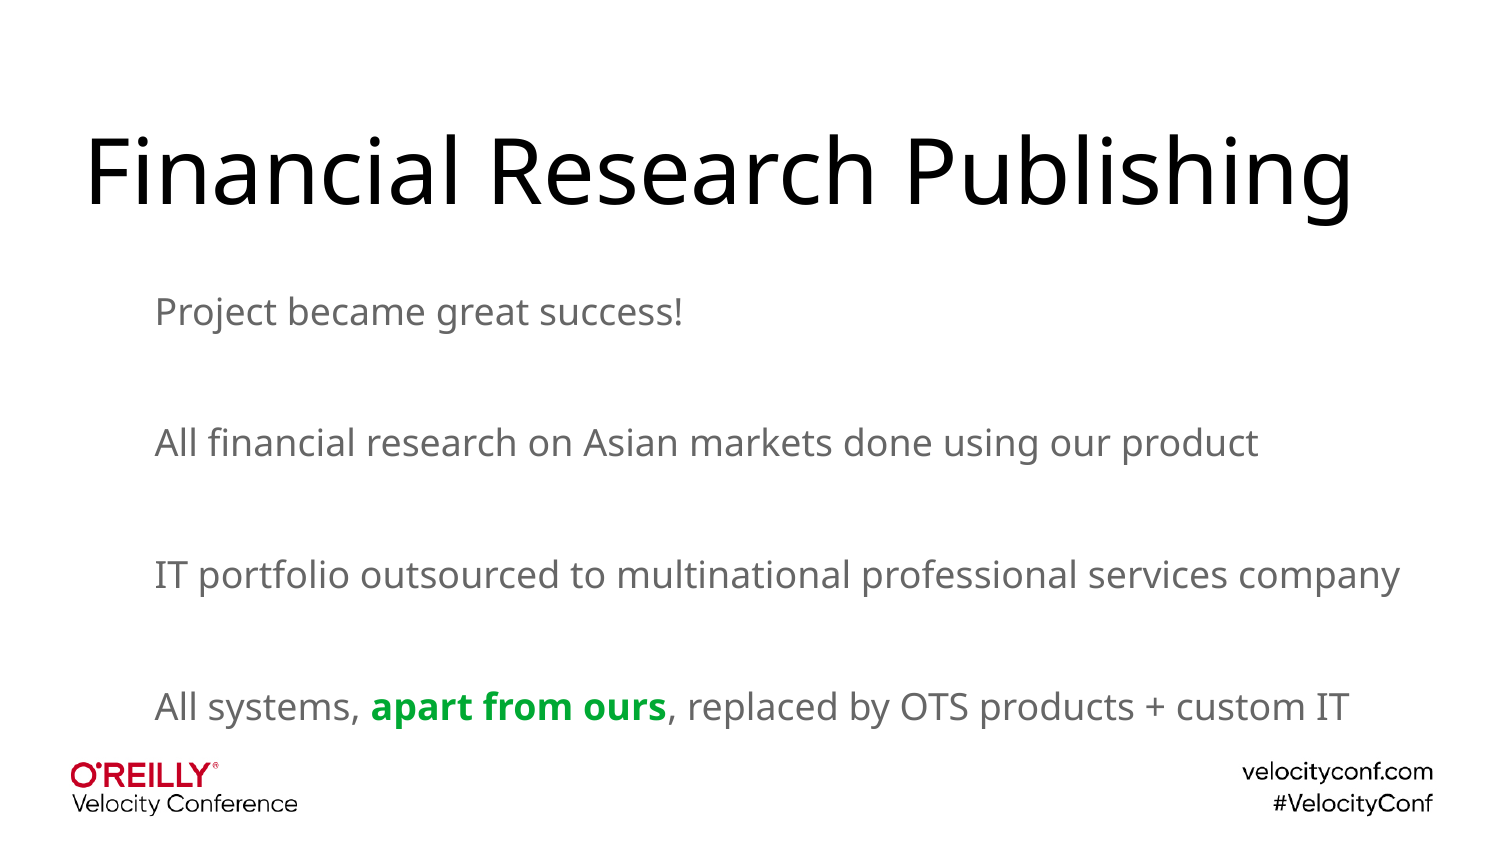

Financial Research Publishing
# Project became great success!
All financial research on Asian markets done using our product
IT portfolio outsourced to multinational professional services company
All systems, apart from ours, replaced by OTS products + custom IT